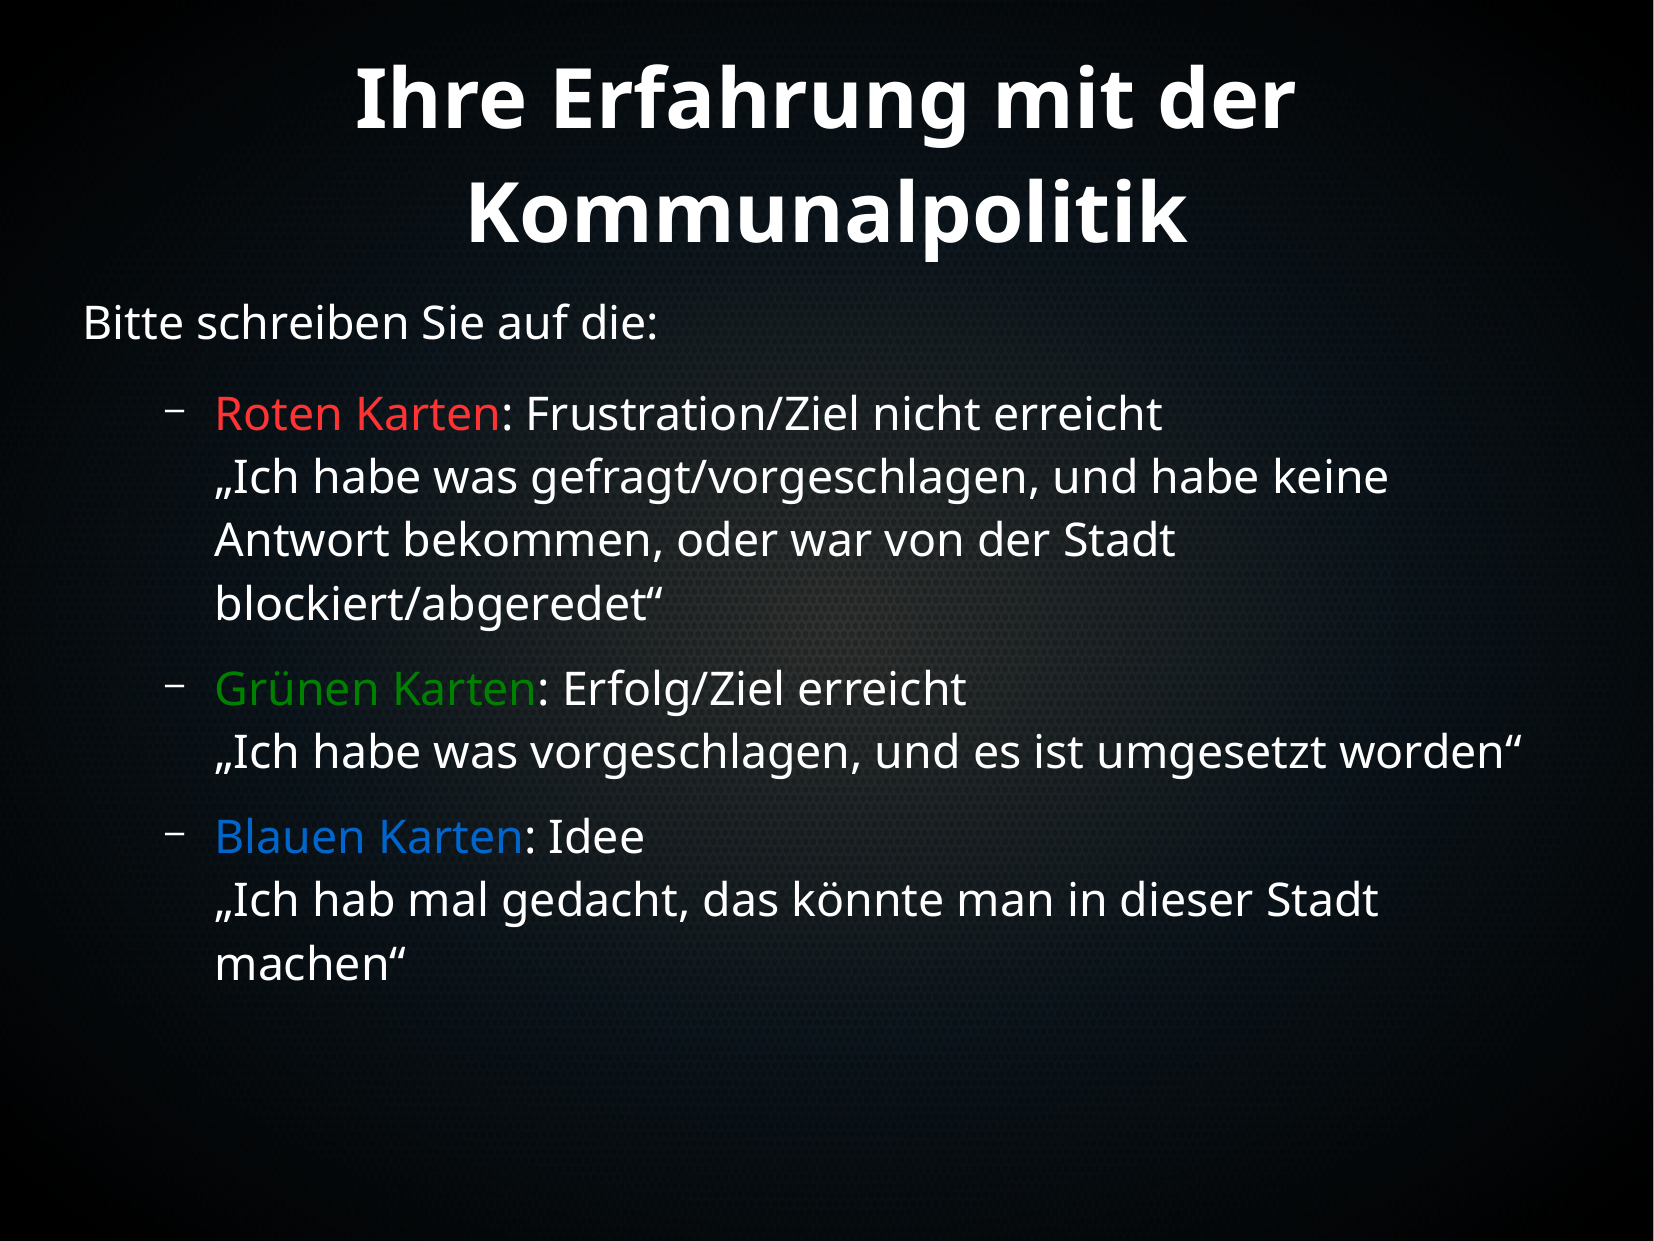

# Ihre Erfahrung mit der Kommunalpolitik
Bitte schreiben Sie auf die:
Roten Karten: Frustration/Ziel nicht erreicht
„Ich habe was gefragt/vorgeschlagen, und habe keine Antwort bekommen, oder war von der Stadt blockiert/abgeredet“
Grünen Karten: Erfolg/Ziel erreicht
„Ich habe was vorgeschlagen, und es ist umgesetzt worden“
Blauen Karten: Idee
„Ich hab mal gedacht, das könnte man in dieser Stadt machen“